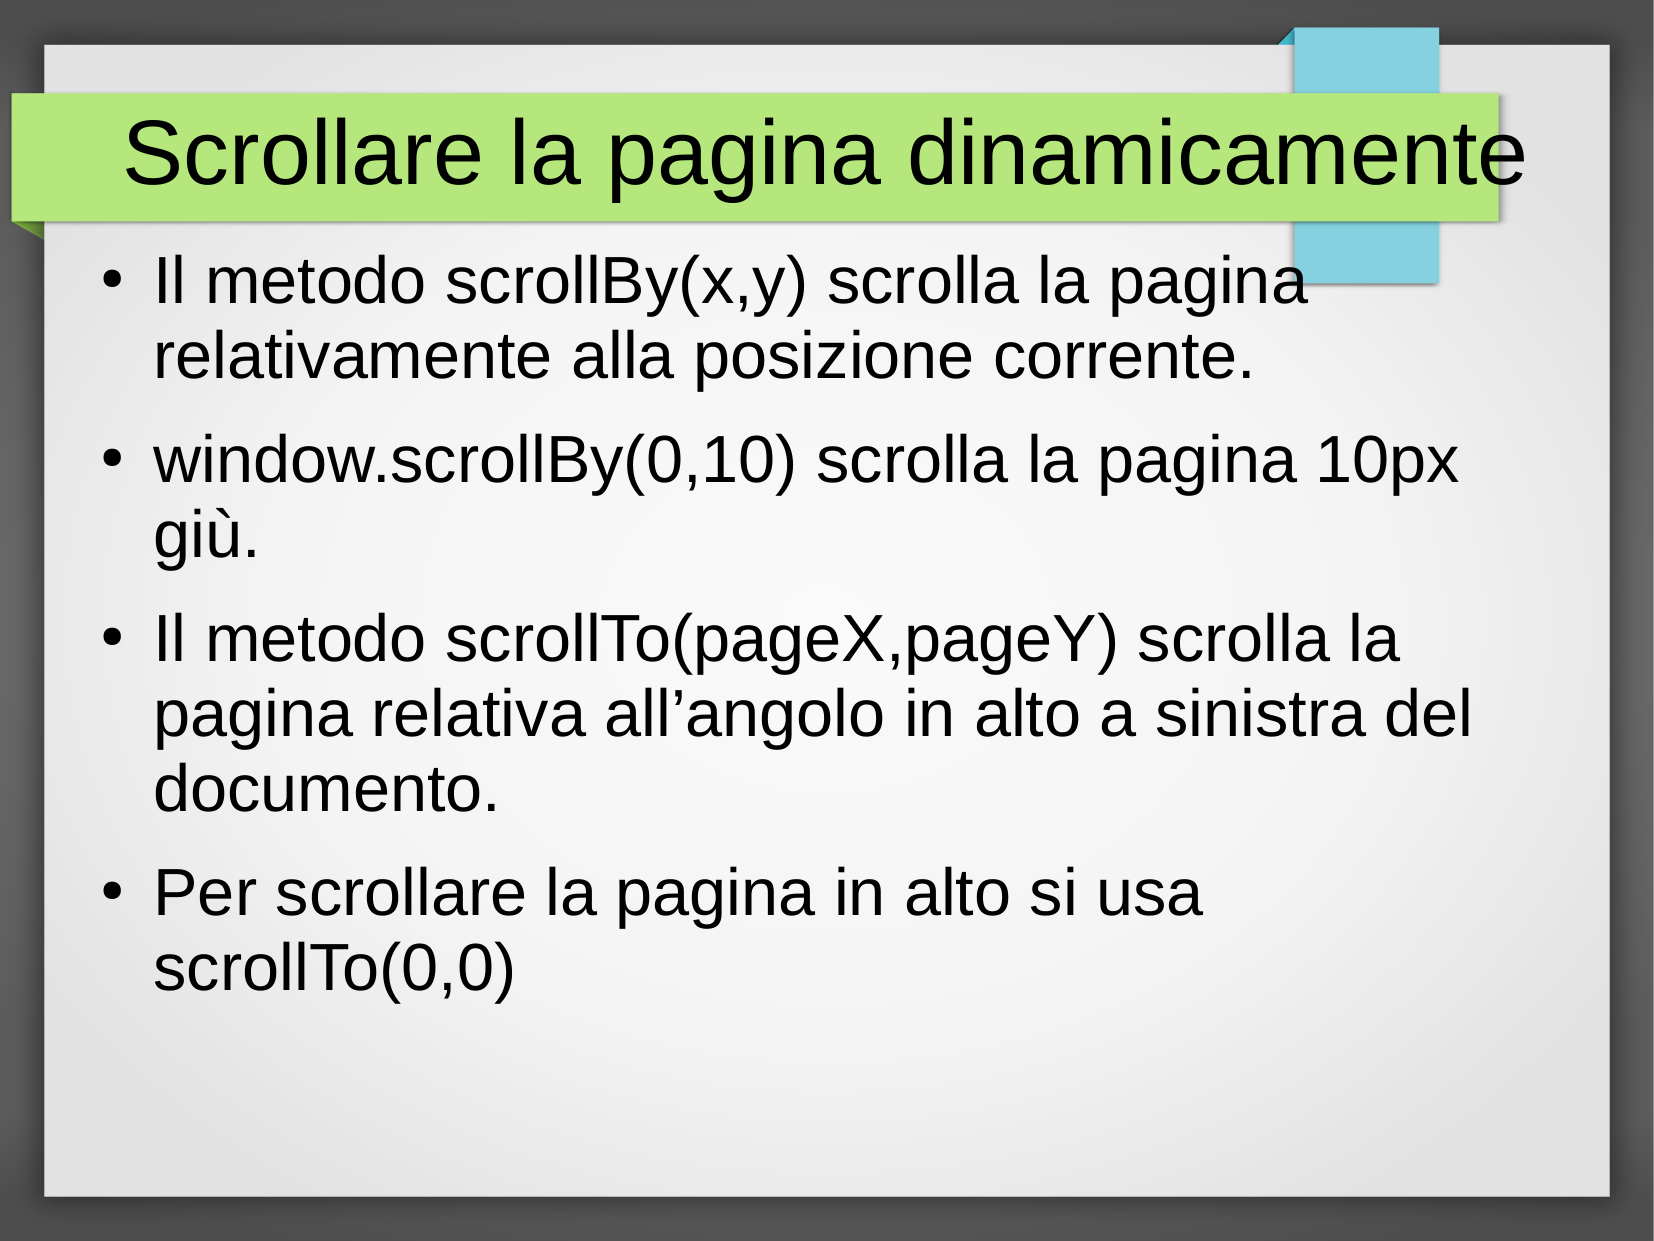

# Scrollare la pagina dinamicamente
Il metodo scrollBy(x,y) scrolla la pagina relativamente alla posizione corrente.
window.scrollBy(0,10) scrolla la pagina 10px giù.
Il metodo scrollTo(pageX,pageY) scrolla la pagina relativa all’angolo in alto a sinistra del documento.
Per scrollare la pagina in alto si usa scrollTo(0,0)